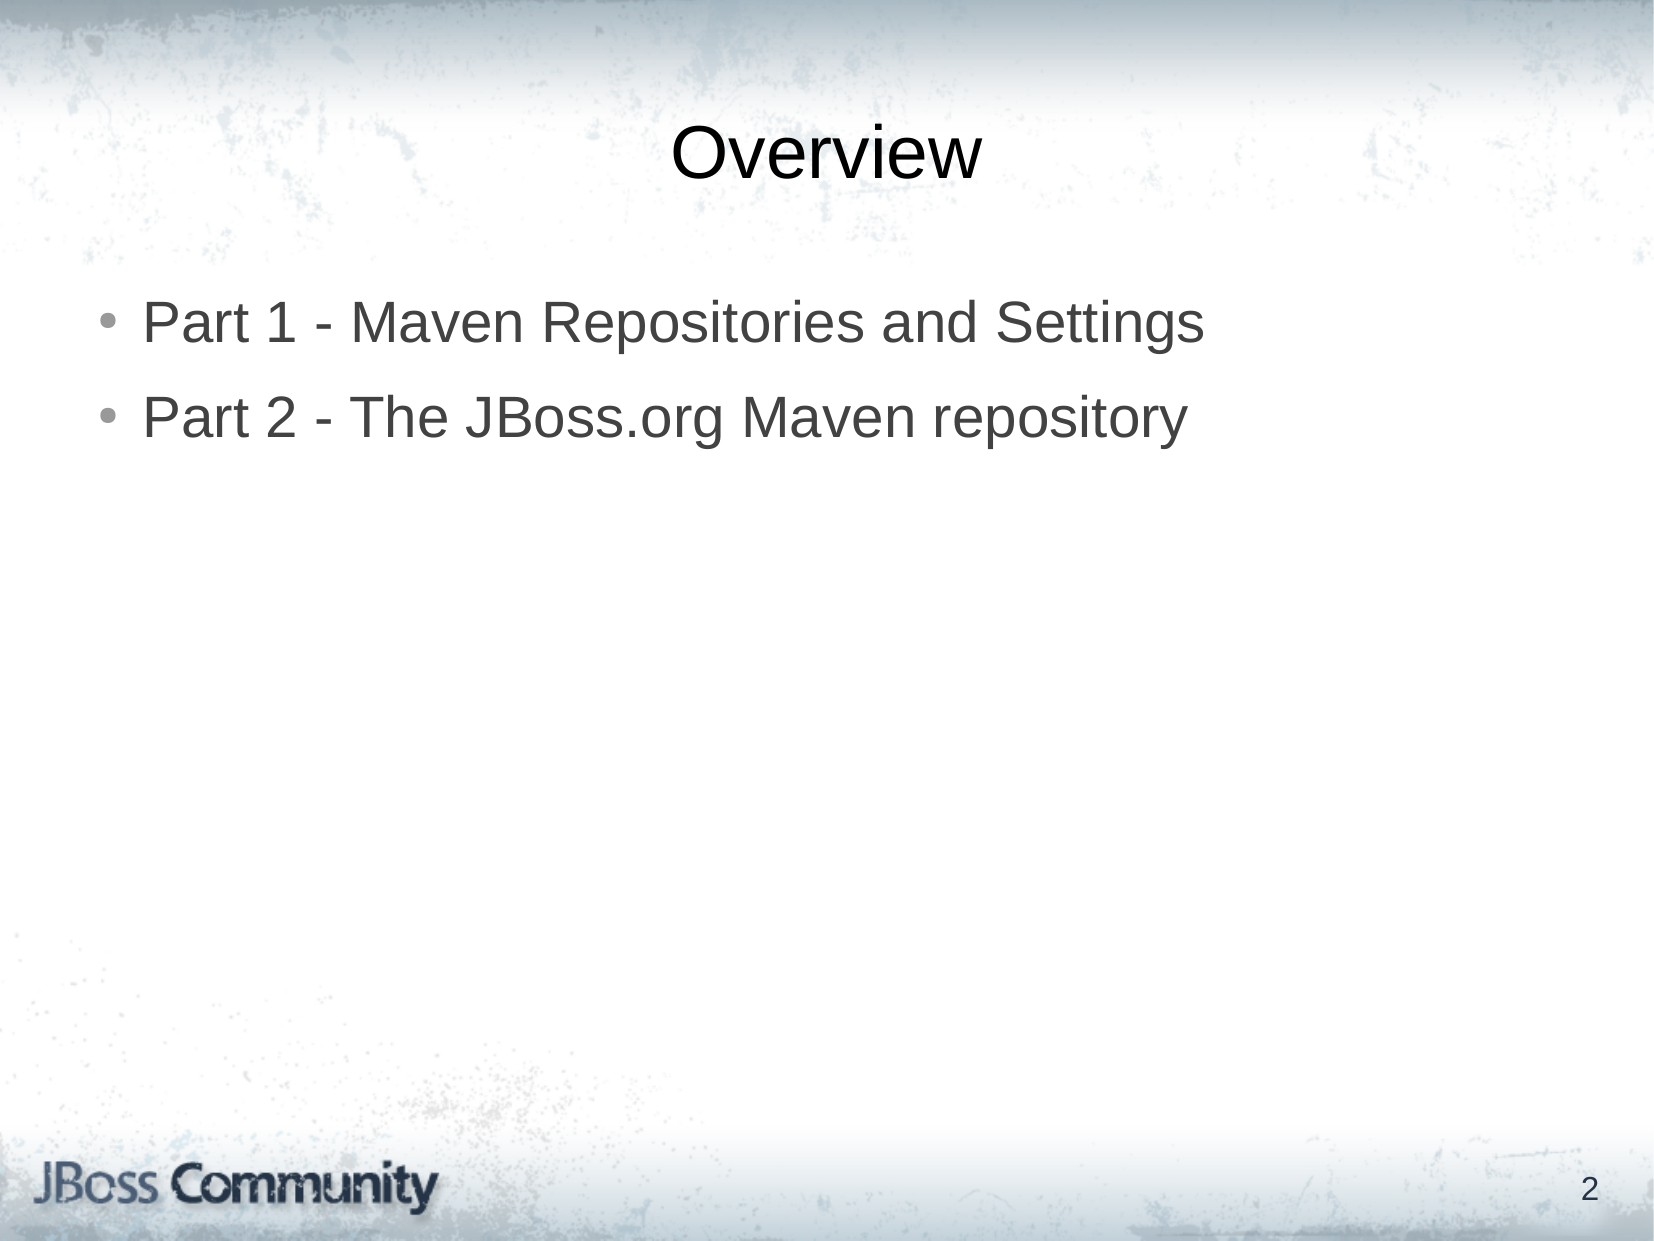

# Overview
Part 1 - Maven Repositories and Settings
Part 2 - The JBoss.org Maven repository